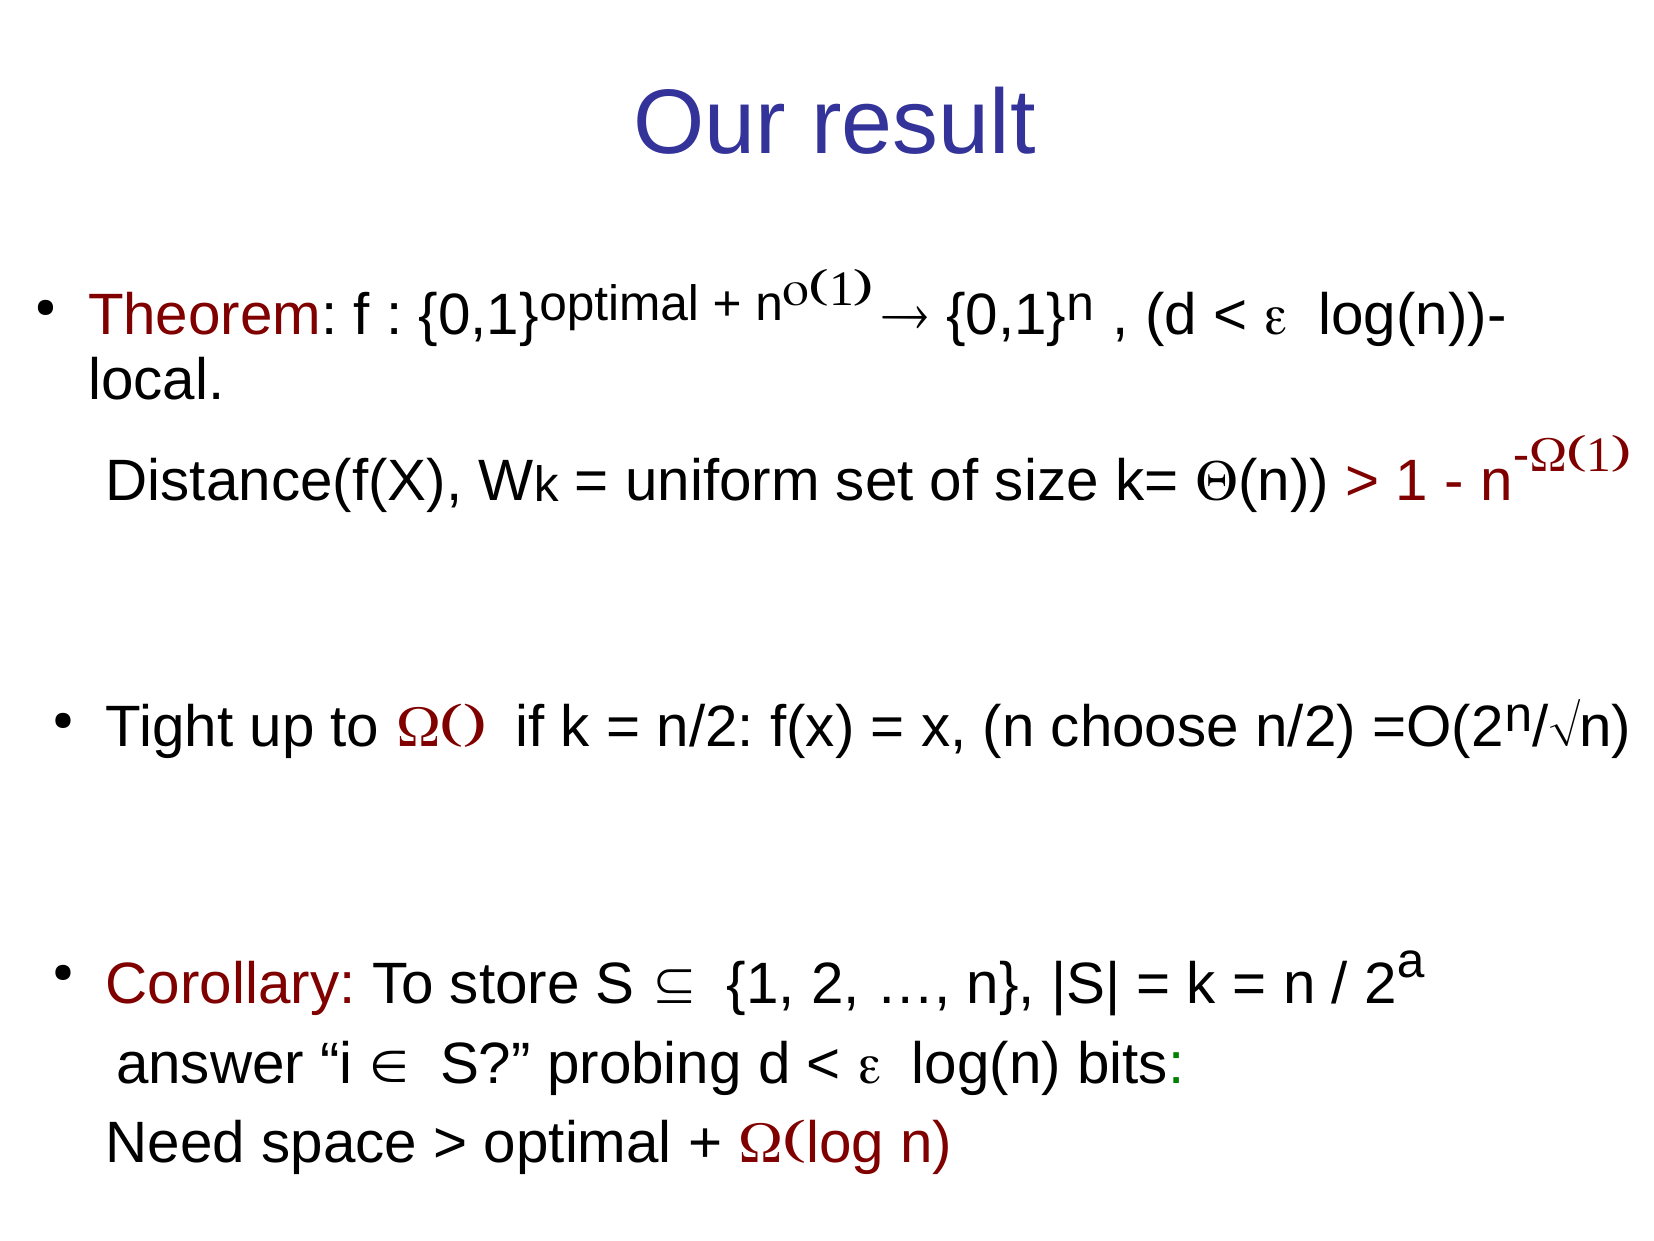

Our result
# Theorem: f : {0,1}optimal + no(1)  {0,1}n , (d <  log(n))-local.
Distance(f(X), Wk = uniform set of size k= (n)) > 1 - n-(1)
Tight up to () if k = n/2: f(x) = x, (n choose n/2) =O(2n/n)
Corollary: To store S  {1, 2, …, n}, |S| = k = n / 2a
 answer “i  S?” probing d <  log(n) bits:
Need space > optimal + (log n)